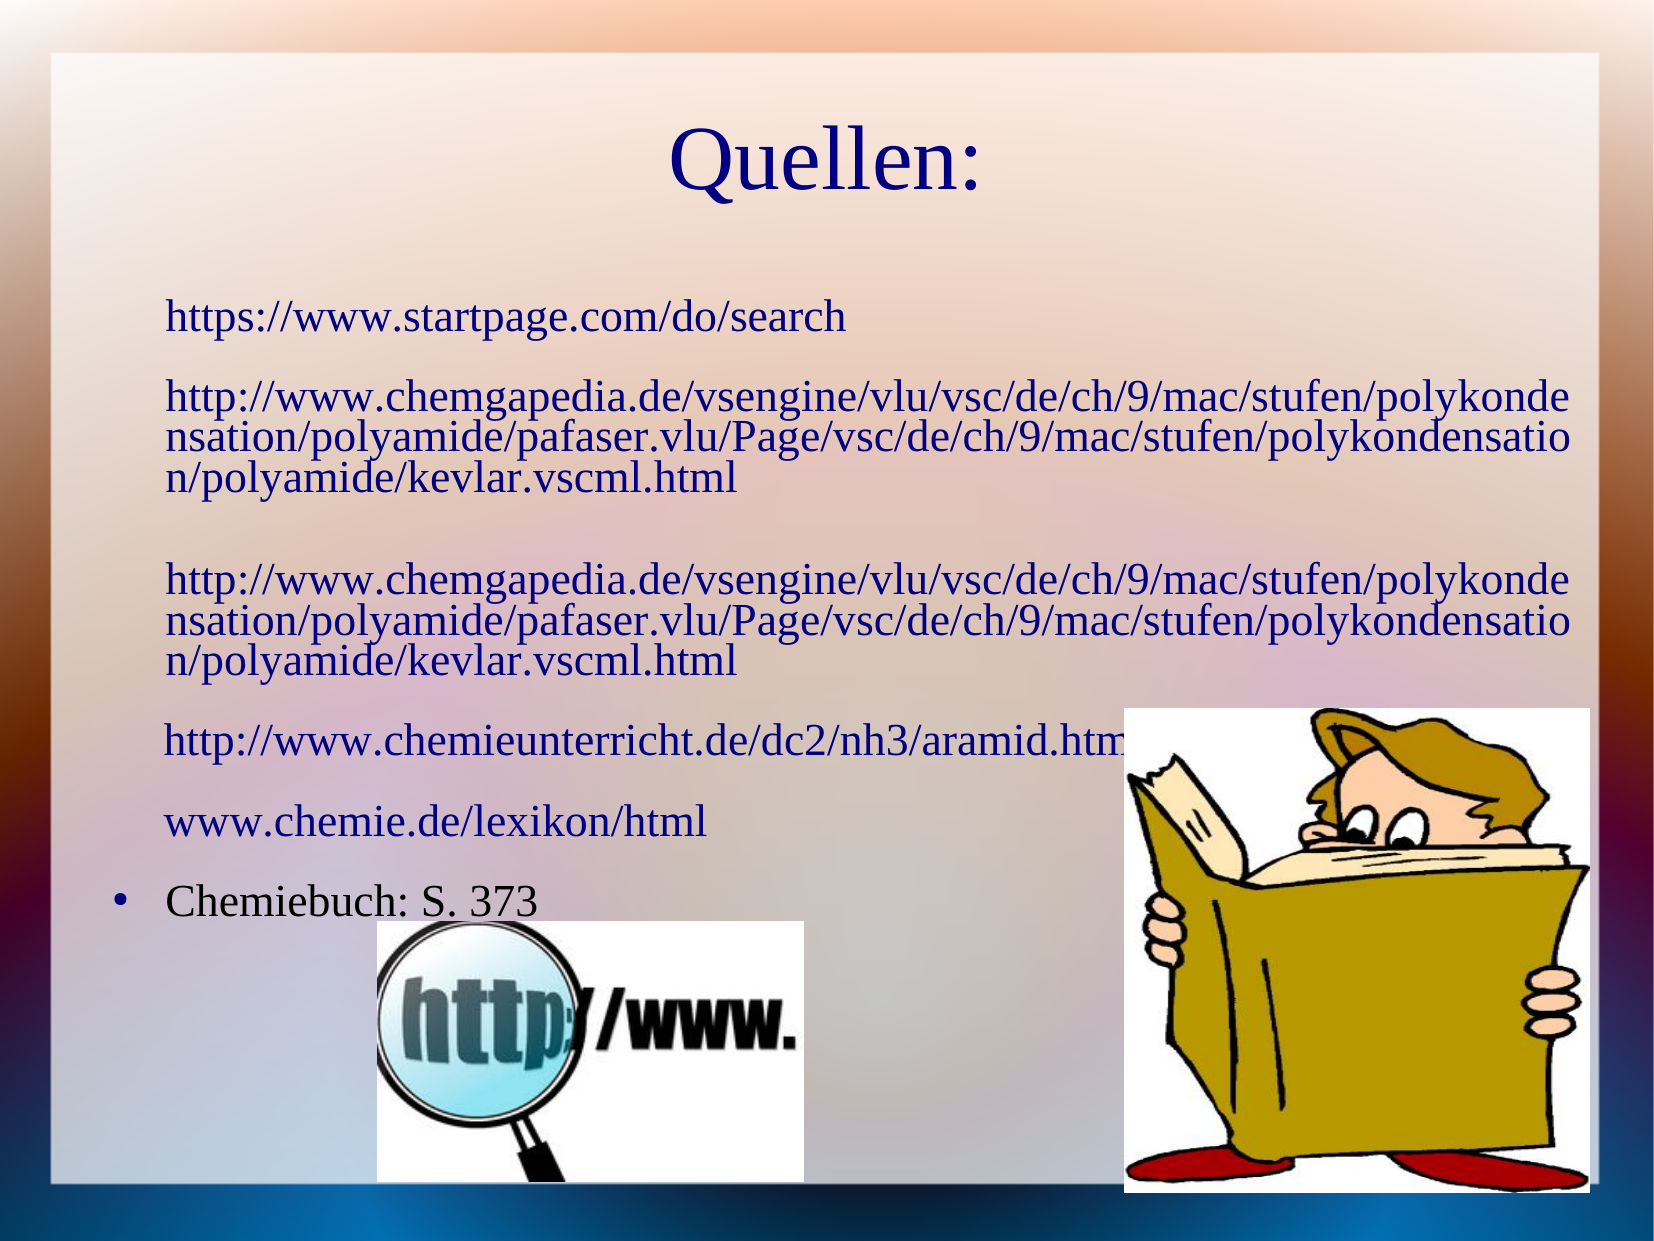

# Quellen:
https://www.startpage.com/do/search
http://www.chemgapedia.de/vsengine/vlu/vsc/de/ch/9/mac/stufen/polykondensation/polyamide/pafaser.vlu/Page/vsc/de/ch/9/mac/stufen/polykondensation/polyamide/kevlar.vscml.html http://www.chemgapedia.de/vsengine/vlu/vsc/de/ch/9/mac/stufen/polykondensation/polyamide/pafaser.vlu/Page/vsc/de/ch/9/mac/stufen/polykondensation/polyamide/kevlar.vscml.html
 http://www.chemieunterricht.de/dc2/nh3/aramid.htm
 www.chemie.de/lexikon/html
Chemiebuch: S. 373